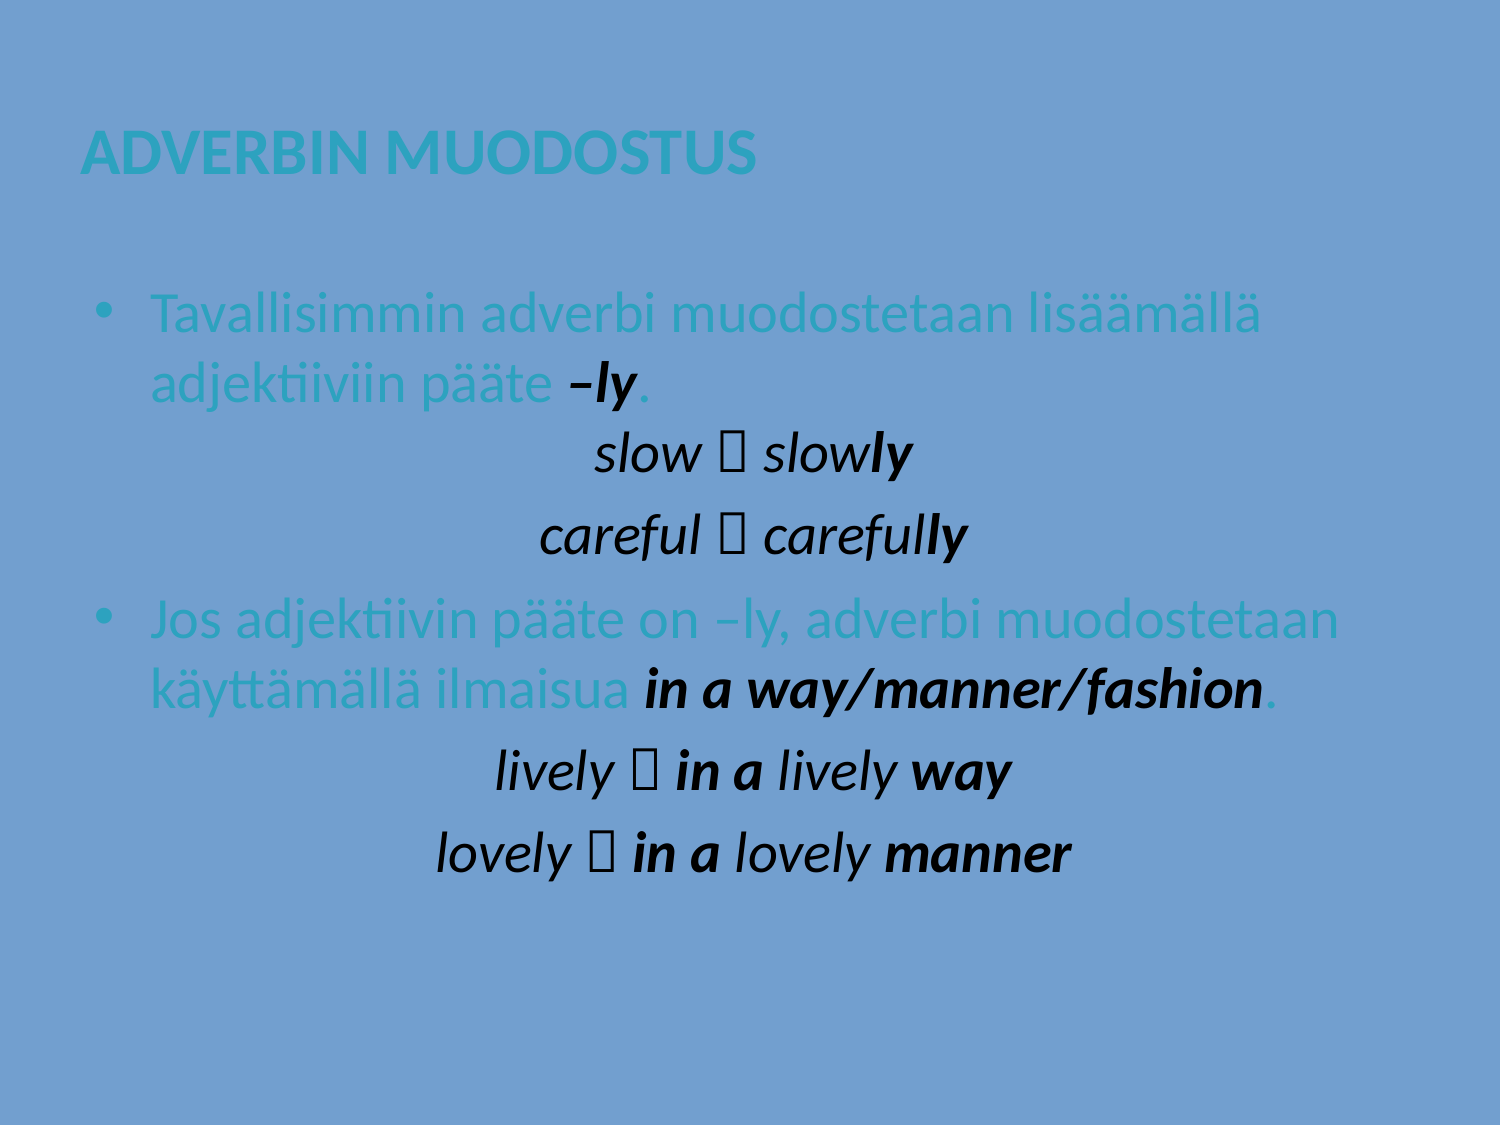

# ADVERBIN MUODOSTUS
Tavallisimmin adverbi muodostetaan lisäämällä adjektiiviin pääte –ly.
slow  slowly
careful  carefully
Jos adjektiivin pääte on –ly, adverbi muodostetaan käyttämällä ilmaisua in a way/manner/fashion.
lively  in a lively way
lovely  in a lovely manner